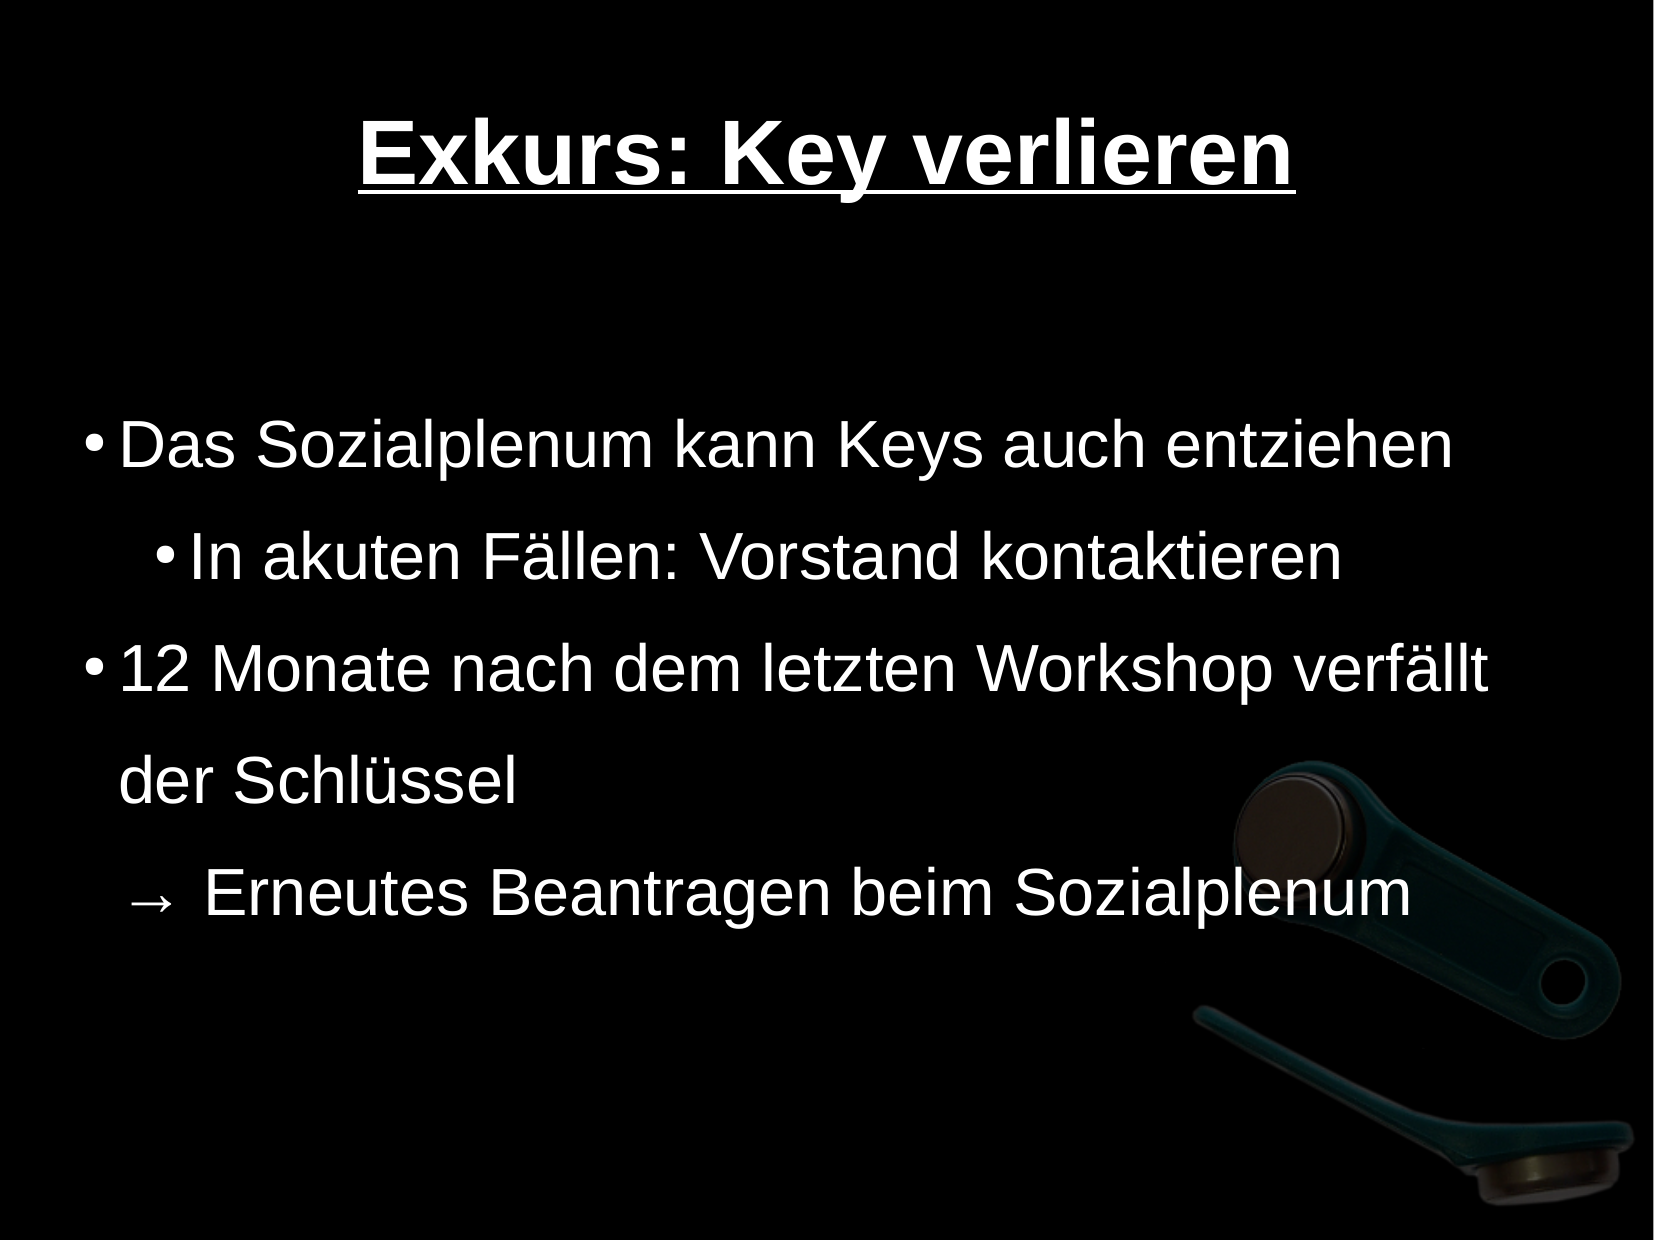

# Exkurs: Key verlieren
Das Sozialplenum kann Keys auch entziehen
In akuten Fällen: Vorstand kontaktieren
12 Monate nach dem letzten Workshop verfällt der Schlüssel
→ Erneutes Beantragen beim Sozialplenum